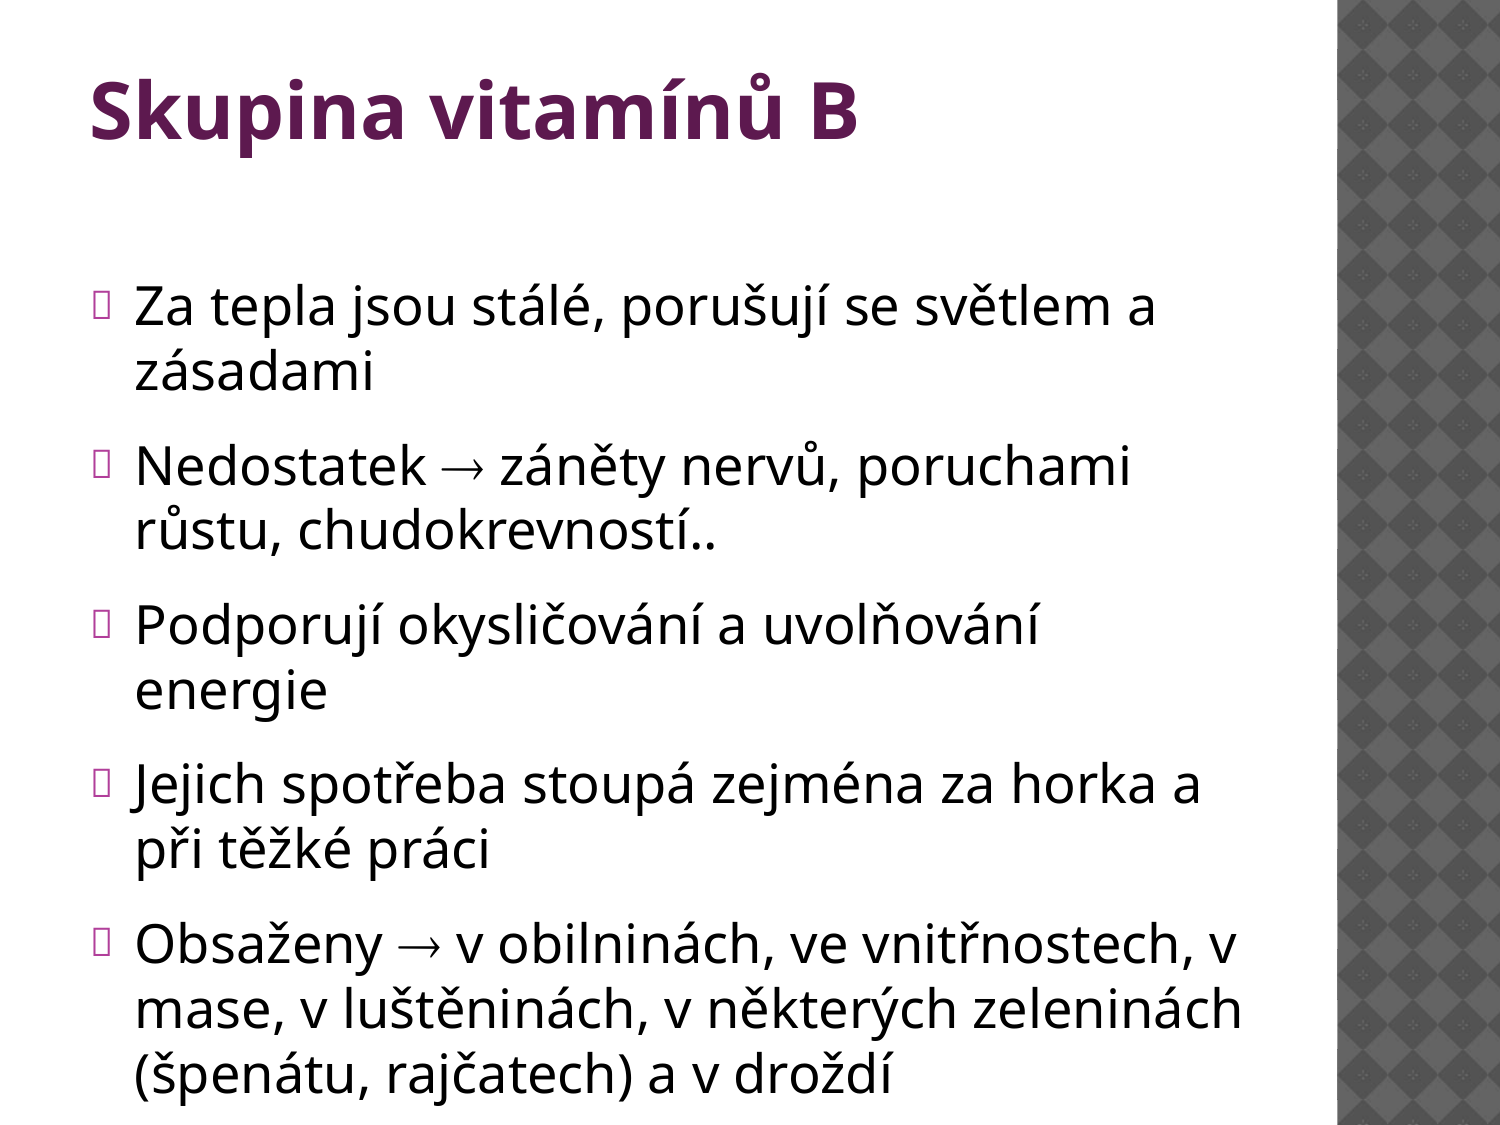

# Skupina vitamínů B
Za tepla jsou stálé, porušují se světlem a zásadami
Nedostatek  záněty nervů, poruchami růstu, chudokrevností..
Podporují okysličování a uvolňování energie
Jejich spotřeba stoupá zejména za horka a při těžké práci
Obsaženy  v obilninách, ve vnitřnostech, v mase, v luštěninách, v některých zeleninách (špenátu, rajčatech) a v droždí